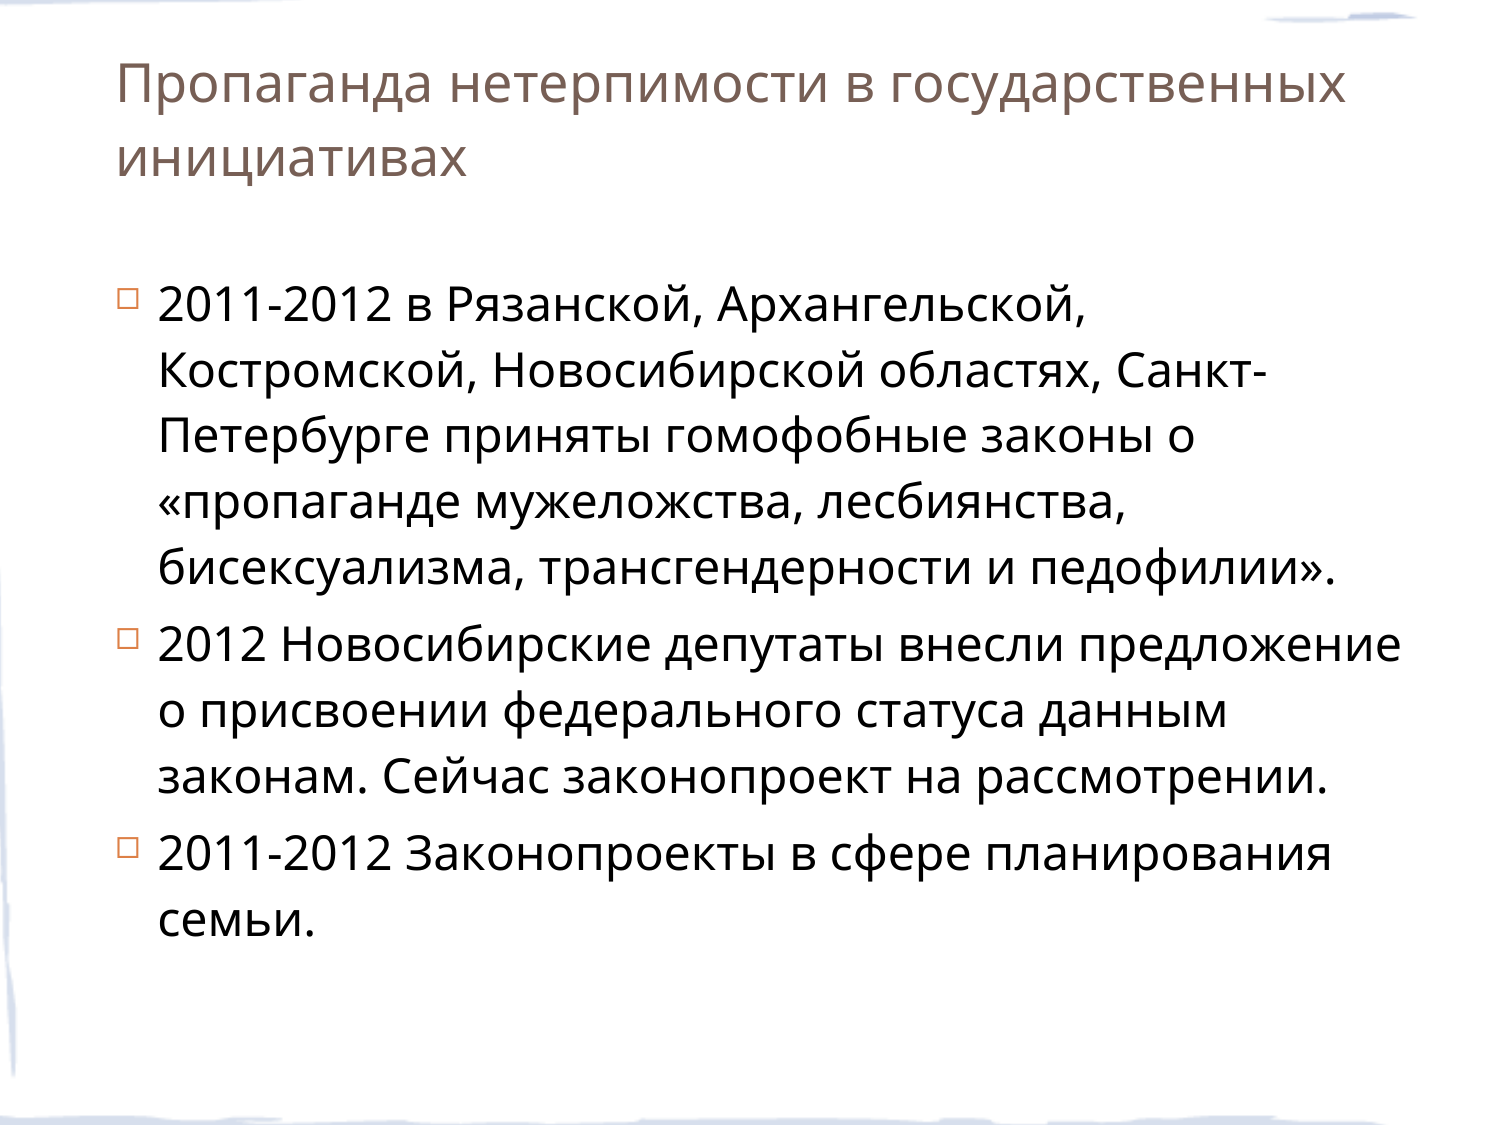

# Пропаганда нетерпимости в государственных инициативах
2011-2012 в Рязанской, Архангельской, Костромской, Новосибирской областях, Санкт-Петербурге приняты гомофобные законы о «пропаганде мужеложства, лесбиянства, бисексуализма, трансгендерности и педофилии».
2012 Новосибирские депутаты внесли предложение о присвоении федерального статуса данным законам. Сейчас законопроект на рассмотрении.
2011-2012 Законопроекты в сфере планирования семьи.